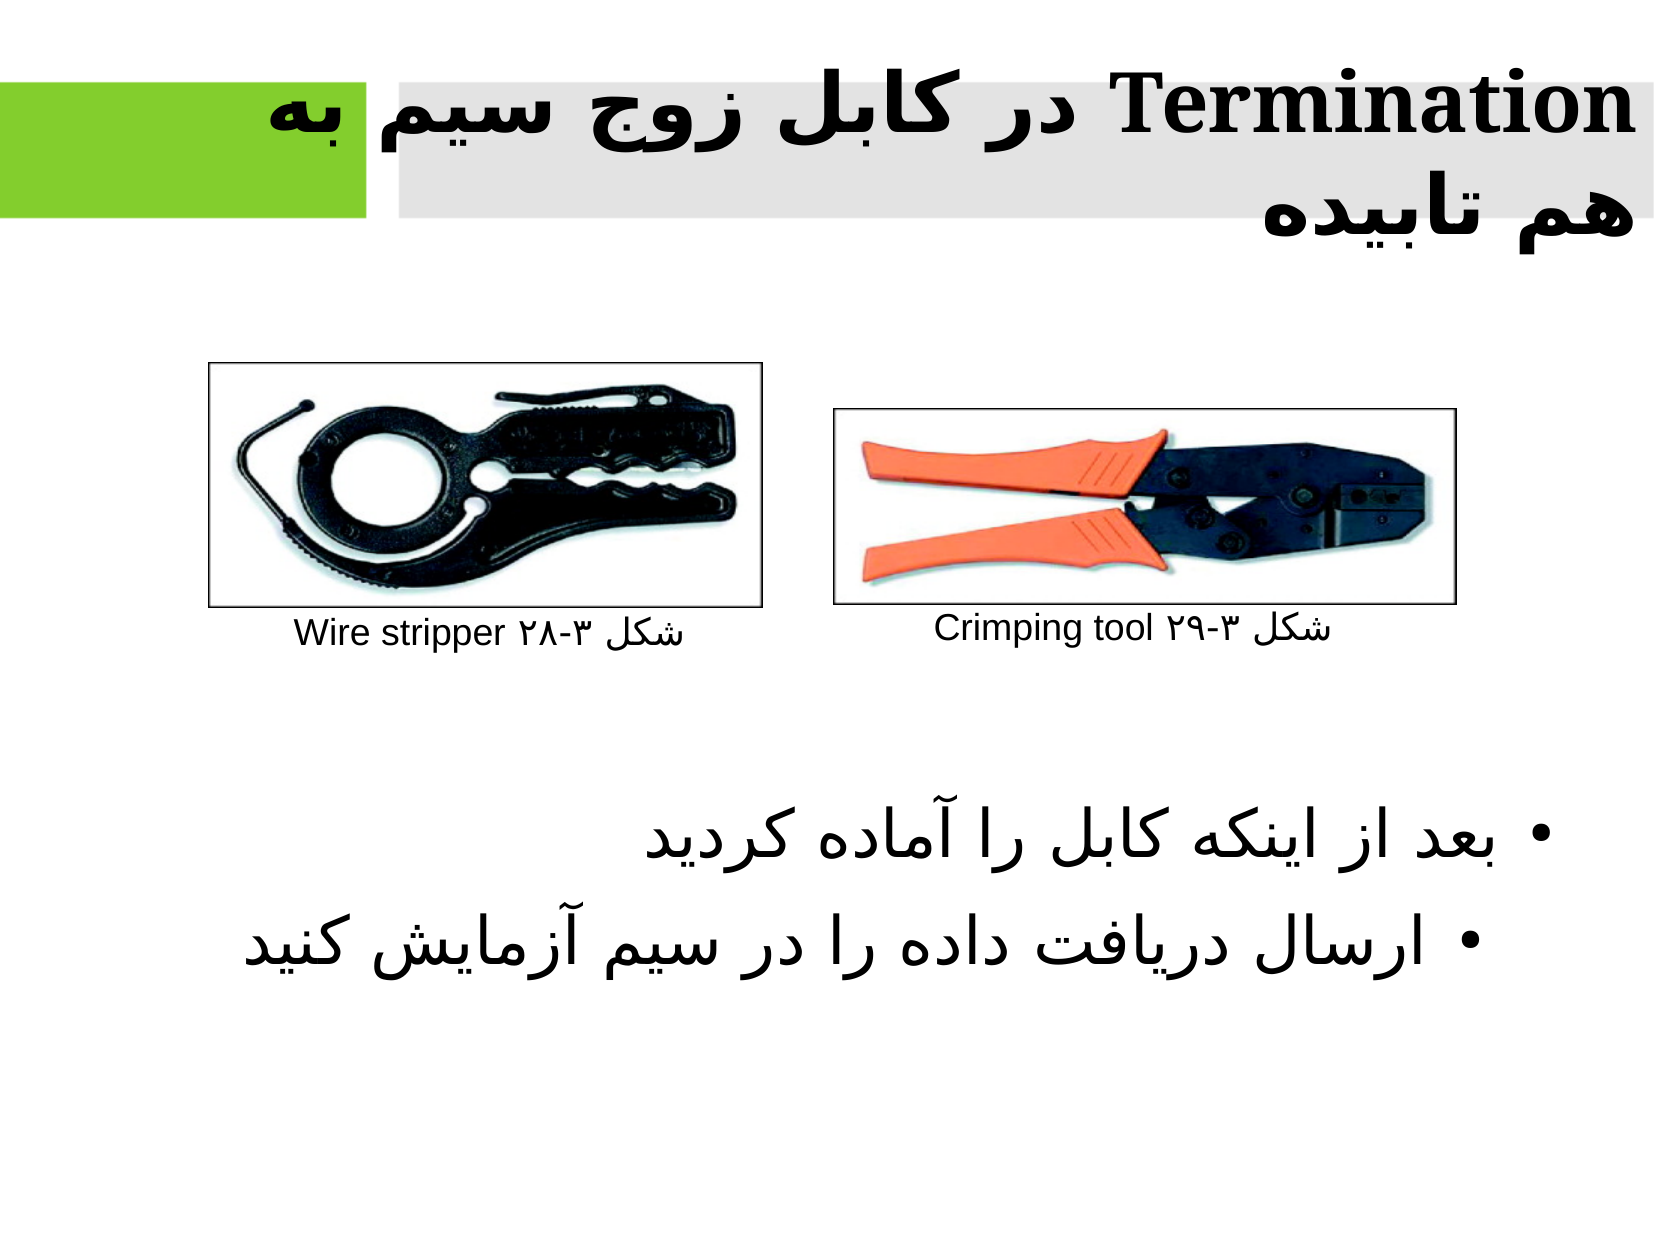

# Termination در کابل زوج سیم به هم تابیده
شکل ۳-۲۸ Wire stripper
شکل ۳-۲۹ Crimping tool
بعد از اینکه کابل را آماده کردید
ارسال دریافت داده را در سیم آزمایش کنید